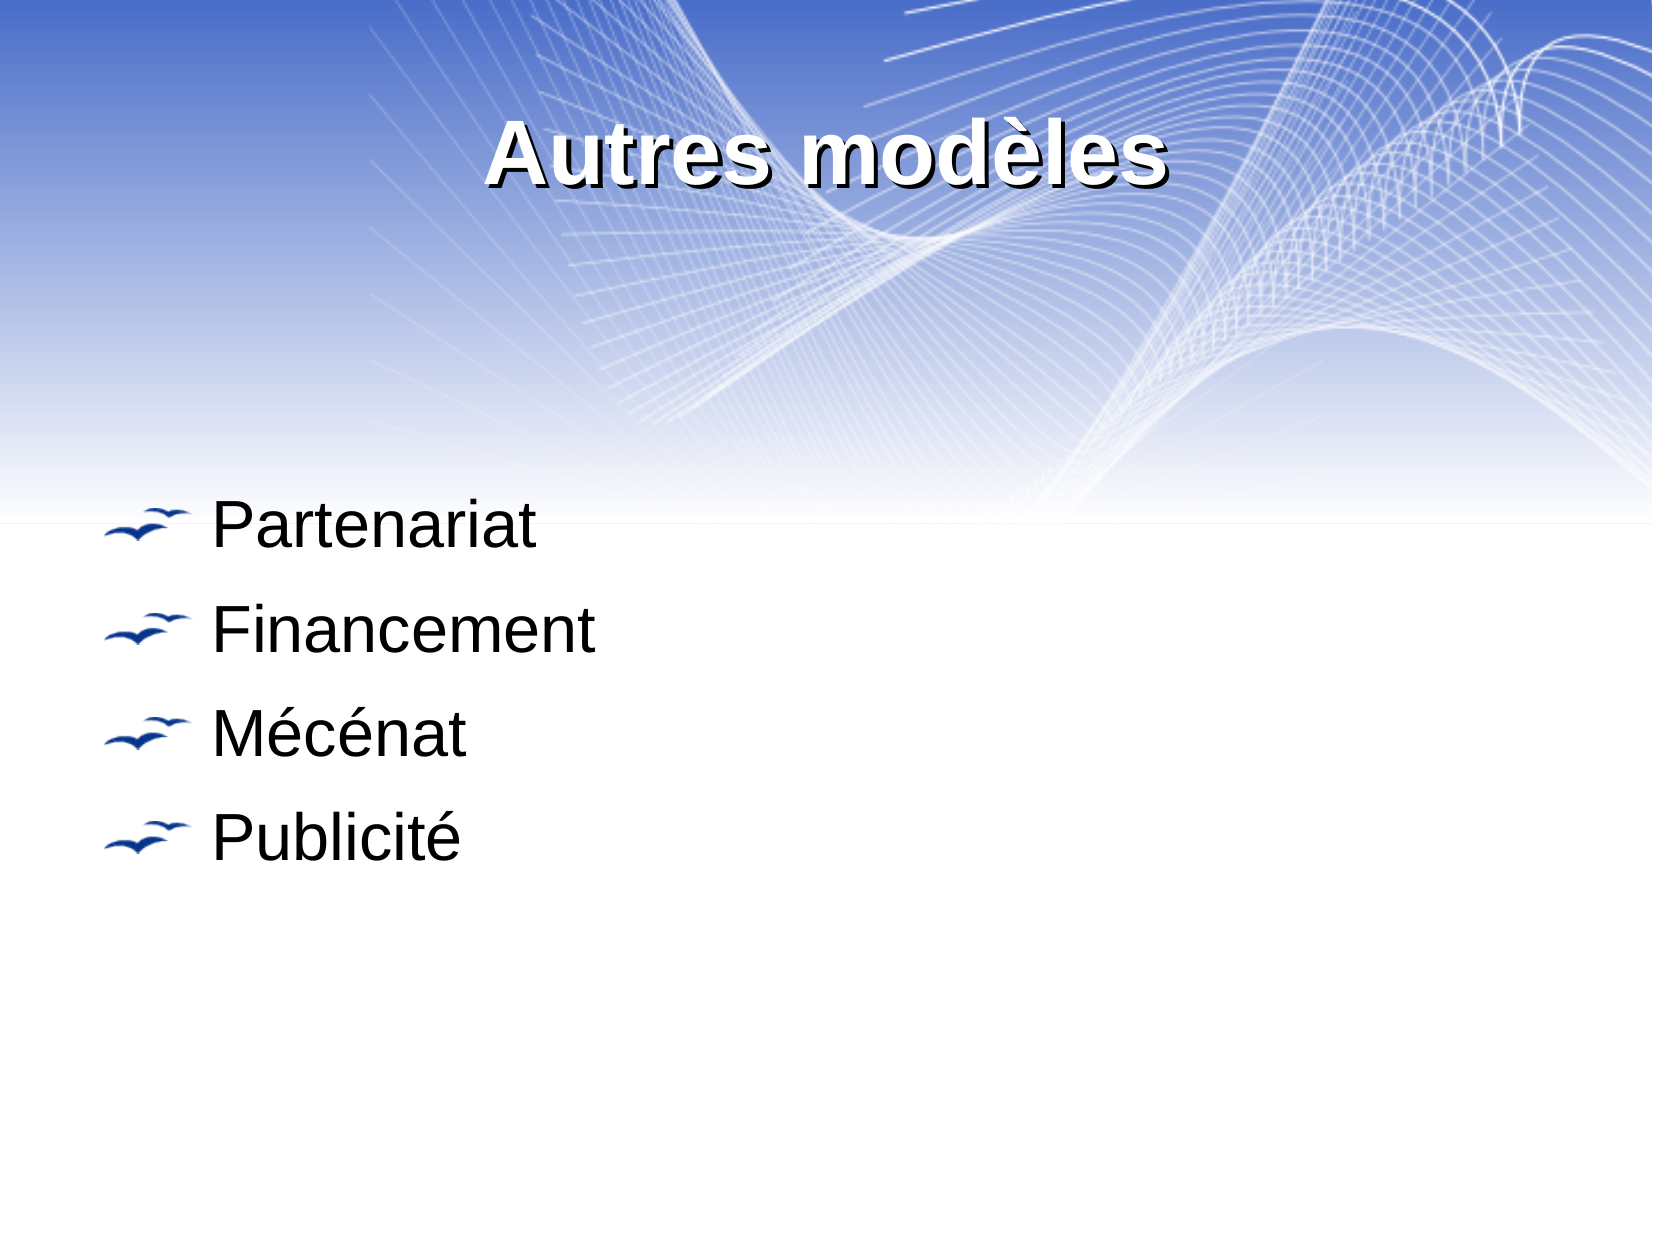

# Autres modèles
 Partenariat
 Financement
 Mécénat
 Publicité